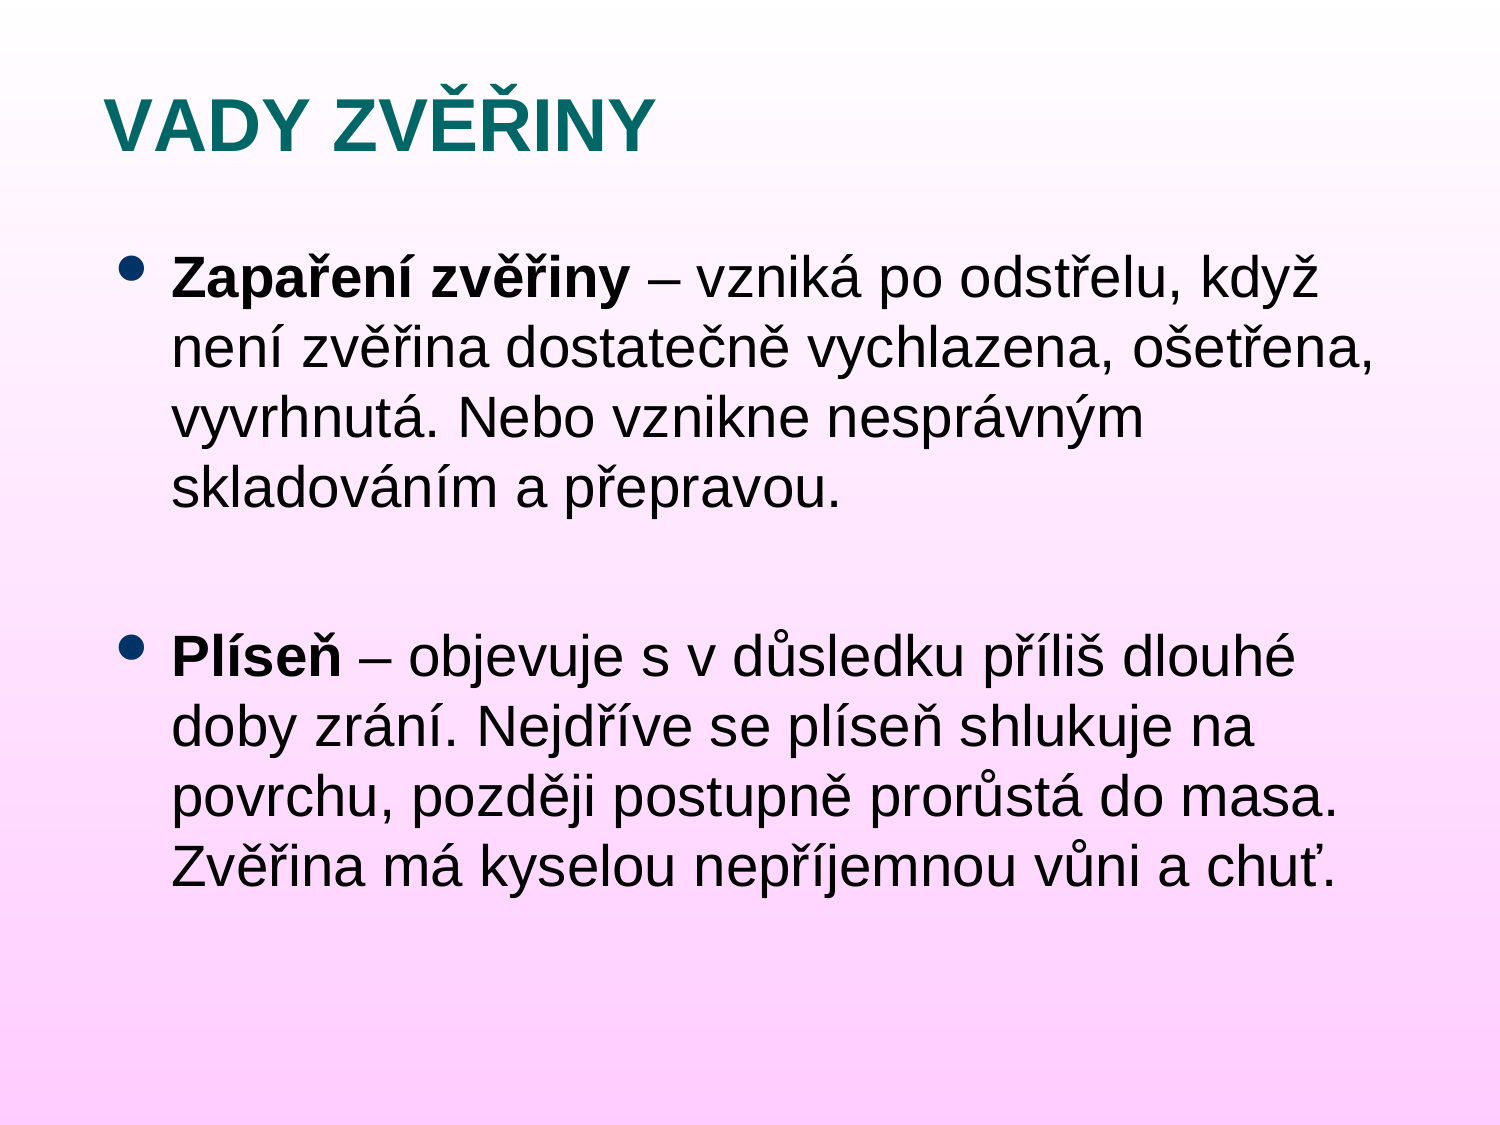

# VADY ZVĚŘINY
Zapaření zvěřiny – vzniká po odstřelu, když není zvěřina dostatečně vychlazena, ošetřena, vyvrhnutá. Nebo vznikne nesprávným skladováním a přepravou.
Plíseň – objevuje s v důsledku příliš dlouhé doby zrání. Nejdříve se plíseň shlukuje na povrchu, později postupně prorůstá do masa. Zvěřina má kyselou nepříjemnou vůni a chuť.